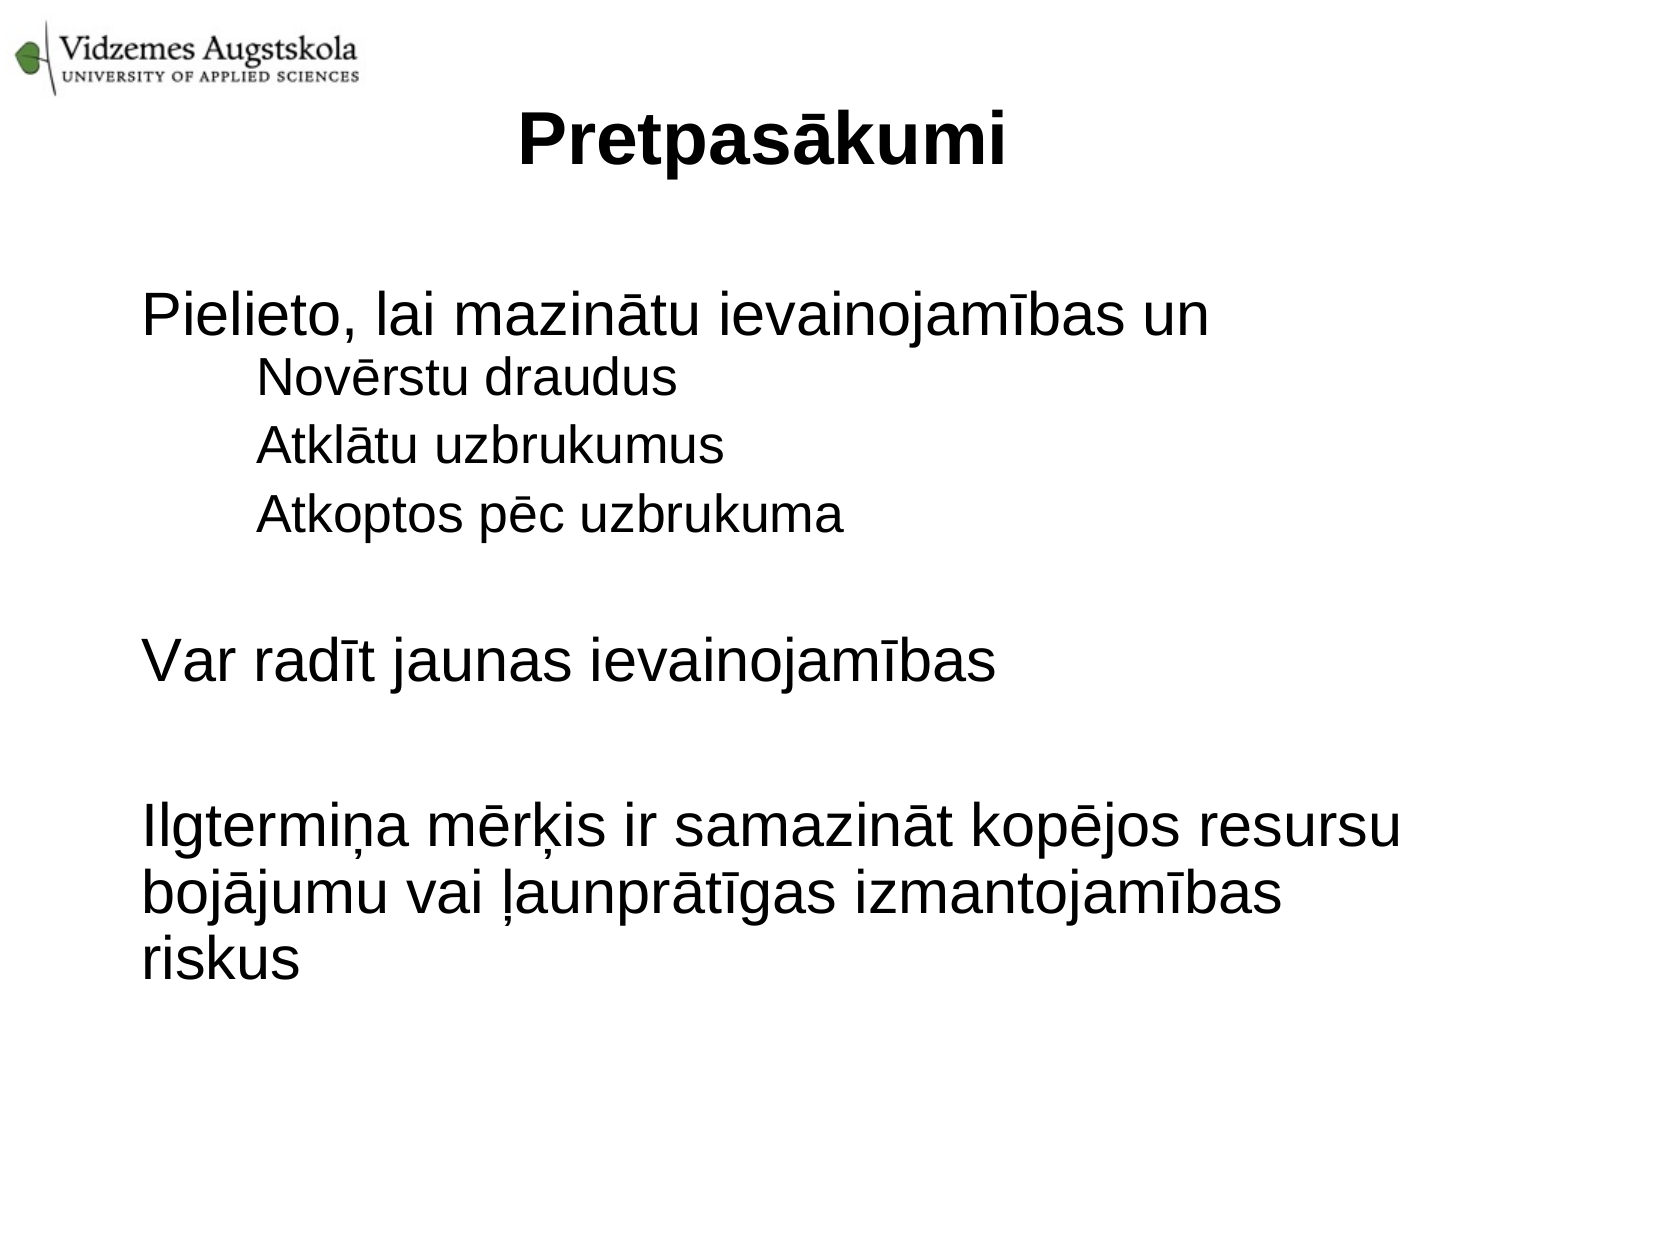

# Pretpasākumi
Pielieto, lai mazinātu ievainojamības un
Novērstu draudus
Atklātu uzbrukumus
Atkoptos pēc uzbrukuma
Var radīt jaunas ievainojamības
Ilgtermiņa mērķis ir samazināt kopējos resursu bojājumu vai ļaunprātīgas izmantojamības riskus